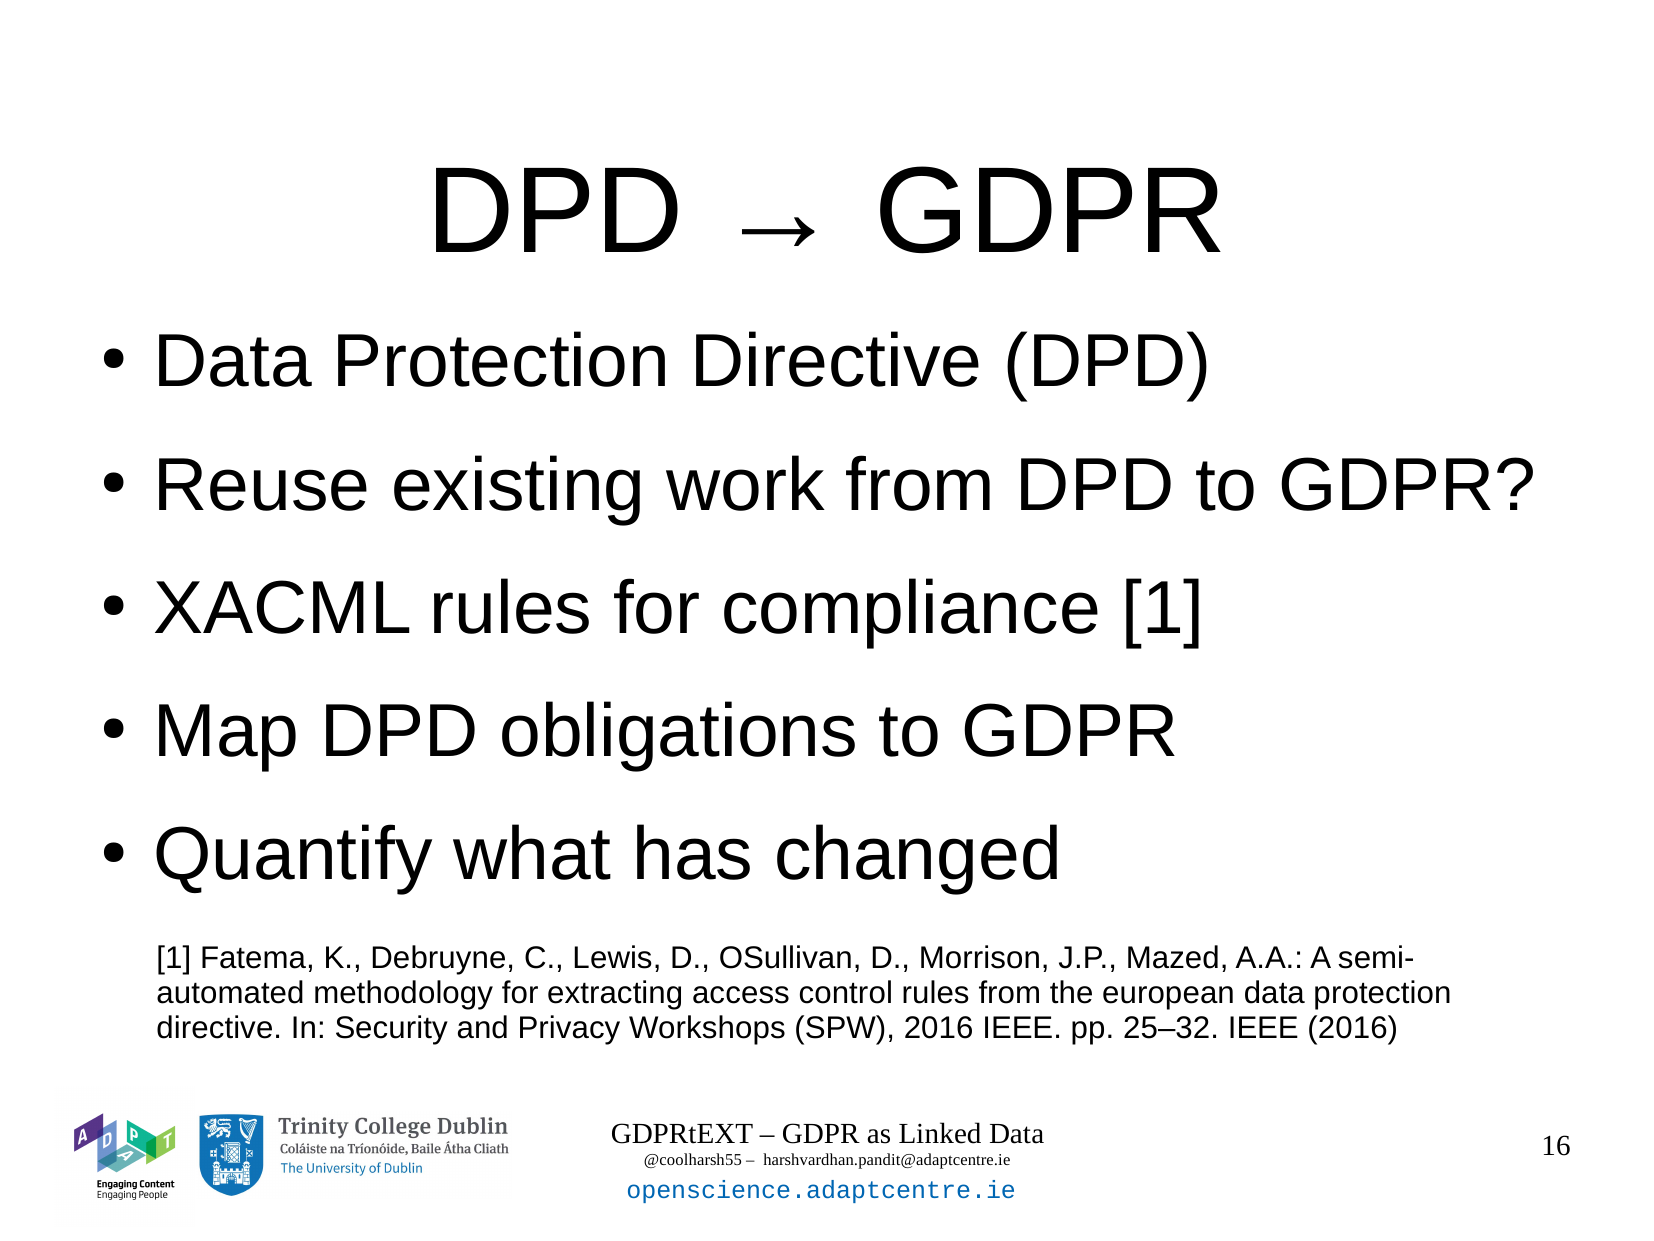

# DPD → GDPR
Data Protection Directive (DPD)
Reuse existing work from DPD to GDPR?
XACML rules for compliance [1]
Map DPD obligations to GDPR
Quantify what has changed
[1] Fatema, K., Debruyne, C., Lewis, D., OSullivan, D., Morrison, J.P., Mazed, A.A.: A semi-automated methodology for extracting access control rules from the european data protection directive. In: Security and Privacy Workshops (SPW), 2016 IEEE. pp. 25–32. IEEE (2016)
16